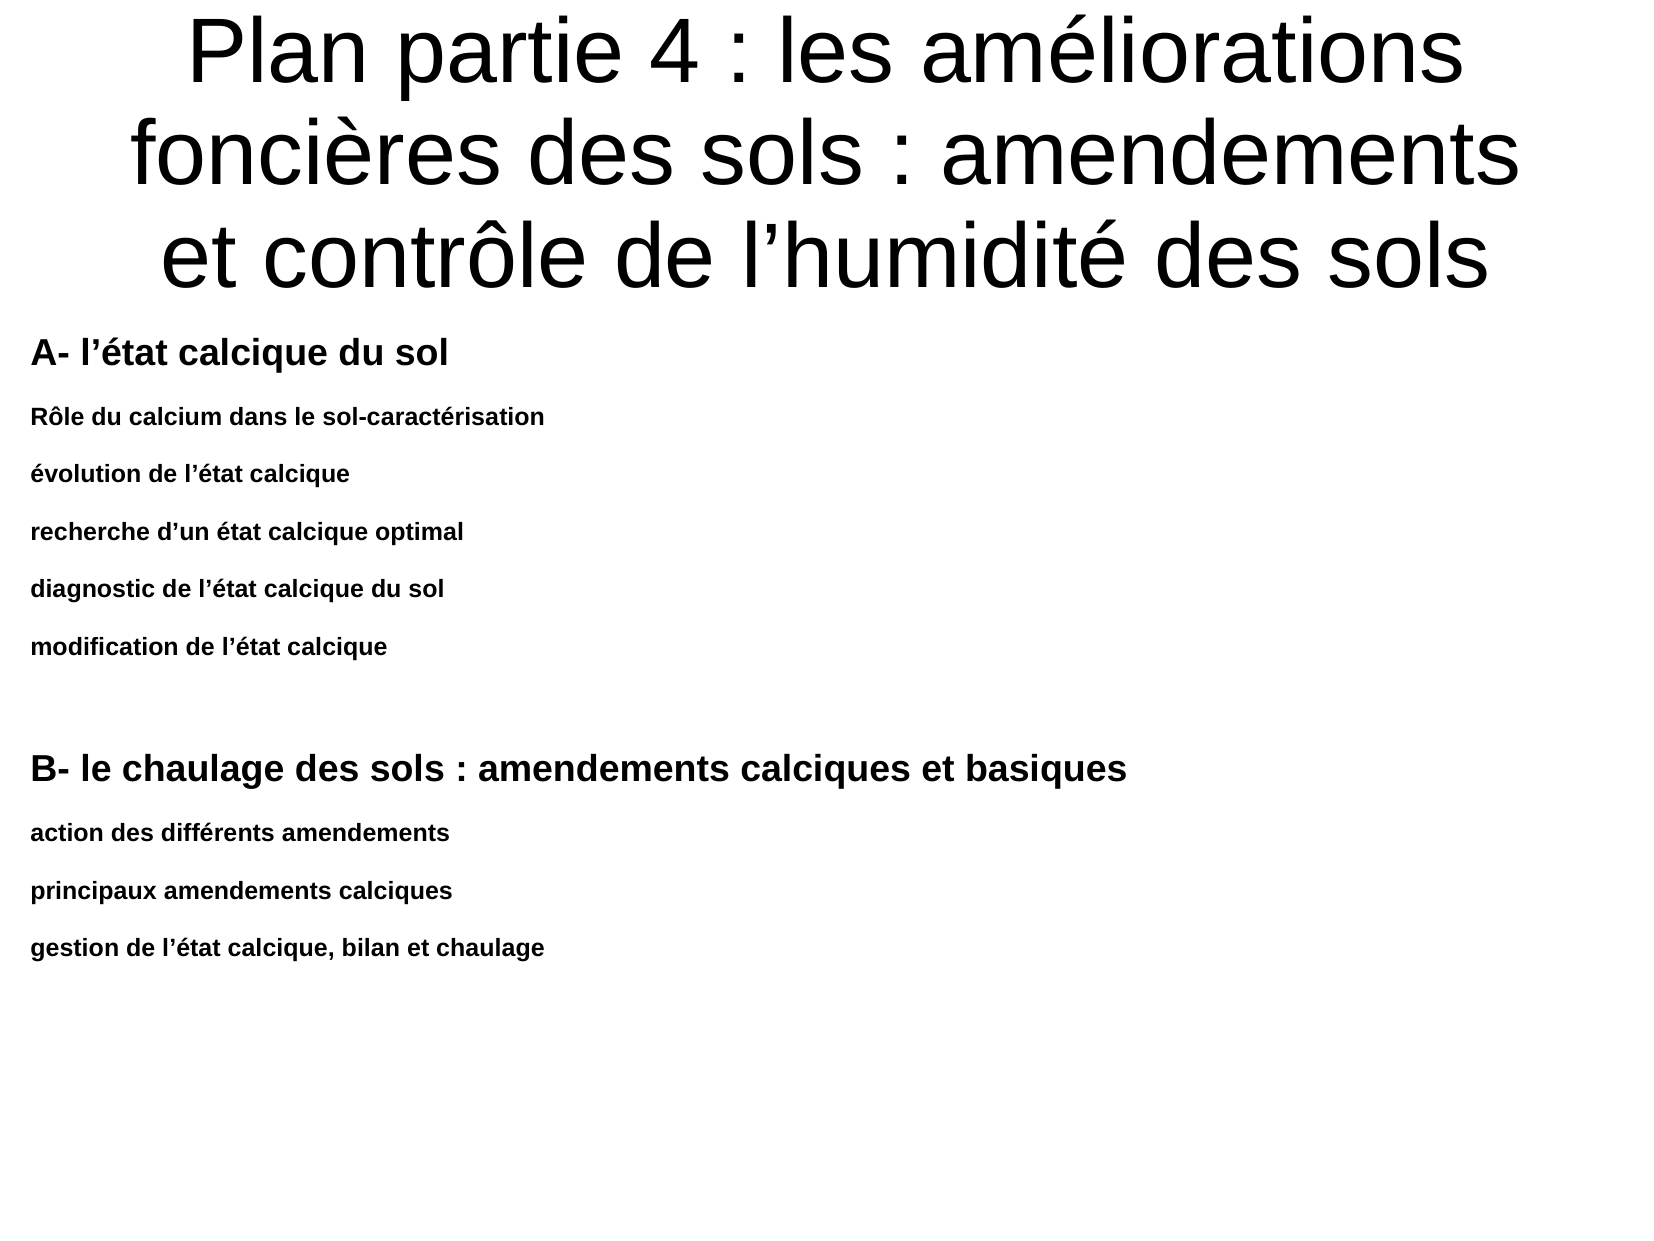

# Plan partie 4 : les améliorations foncières des sols : amendements et contrôle de l’humidité des sols
A- l’état calcique du sol
Rôle du calcium dans le sol-caractérisation
évolution de l’état calcique
recherche d’un état calcique optimal
diagnostic de l’état calcique du sol
modification de l’état calcique
B- le chaulage des sols : amendements calciques et basiques
action des différents amendements
principaux amendements calciques
gestion de l’état calcique, bilan et chaulage